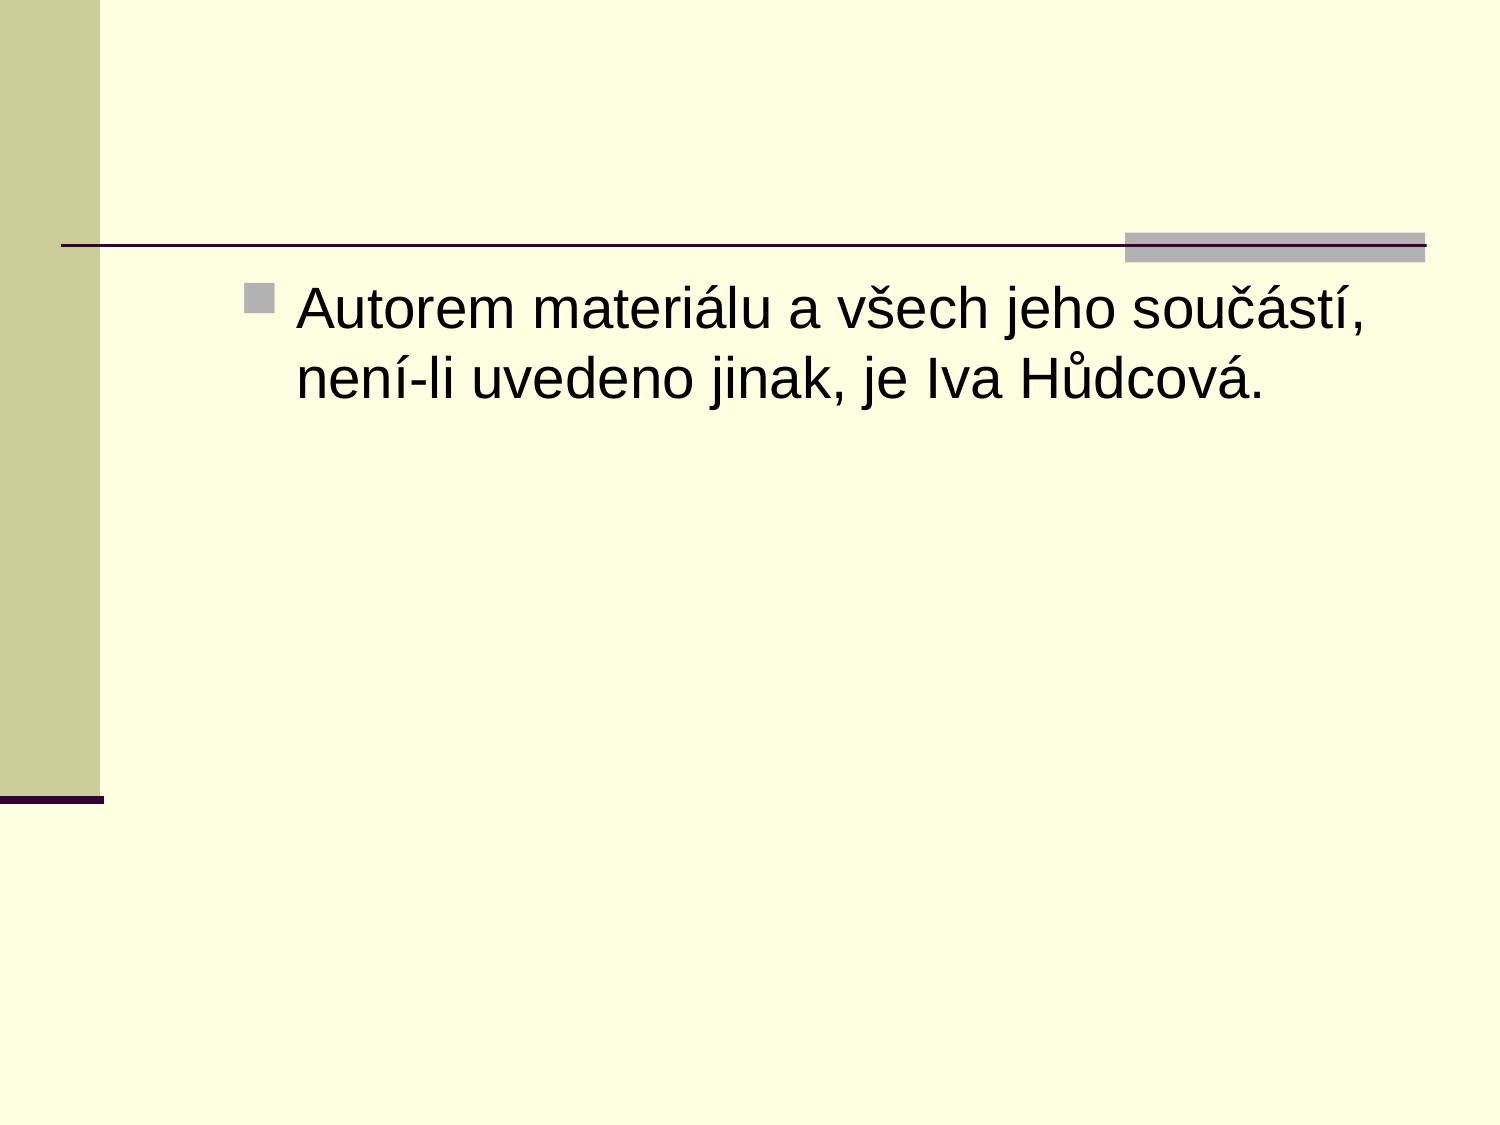

# Autorem materiálu a všech jeho součástí, není-li uvedeno jinak, je Iva Hůdcová.